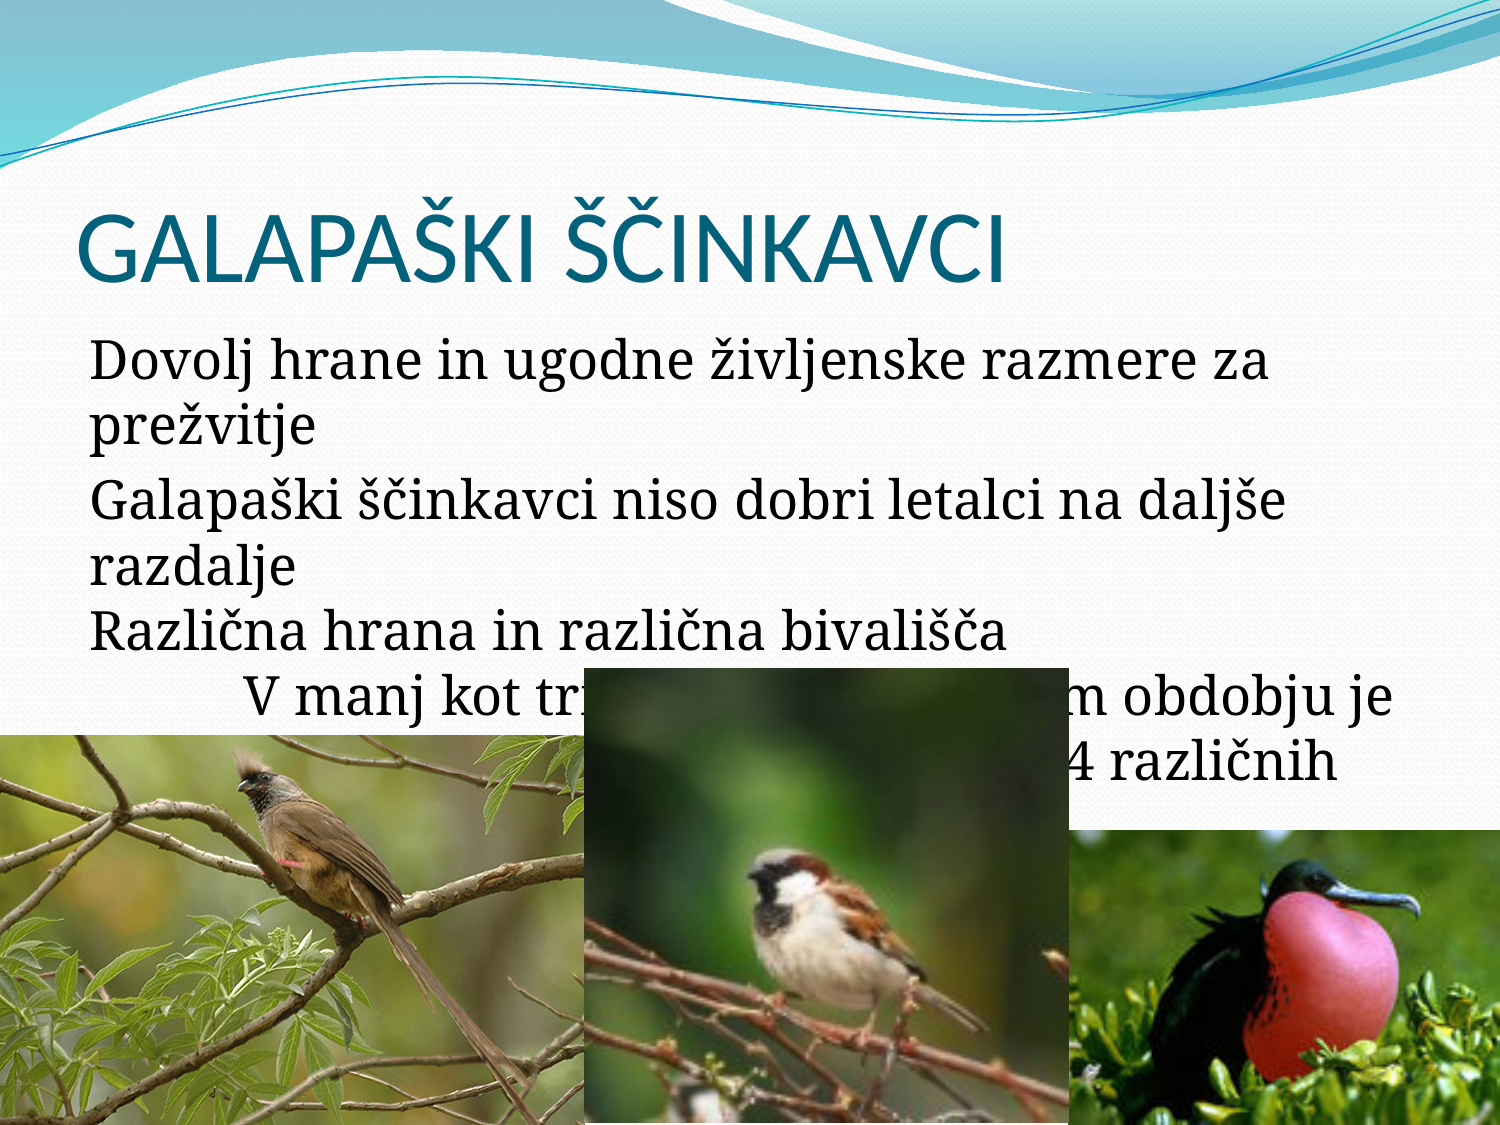

# GALAPAŠKI ŠČINKAVCI
Dovolj hrane in ugodne življenske razmere za prežvitje
Galapaški ščinkavci niso dobri letalci na daljše razdalje Različna hrana in različna bivališča V manj kot tri milijone let dolgem obdobju je iz ene same predniške vrste nastalo 14 različnih vrst, ki se med seboj razlikujejo.